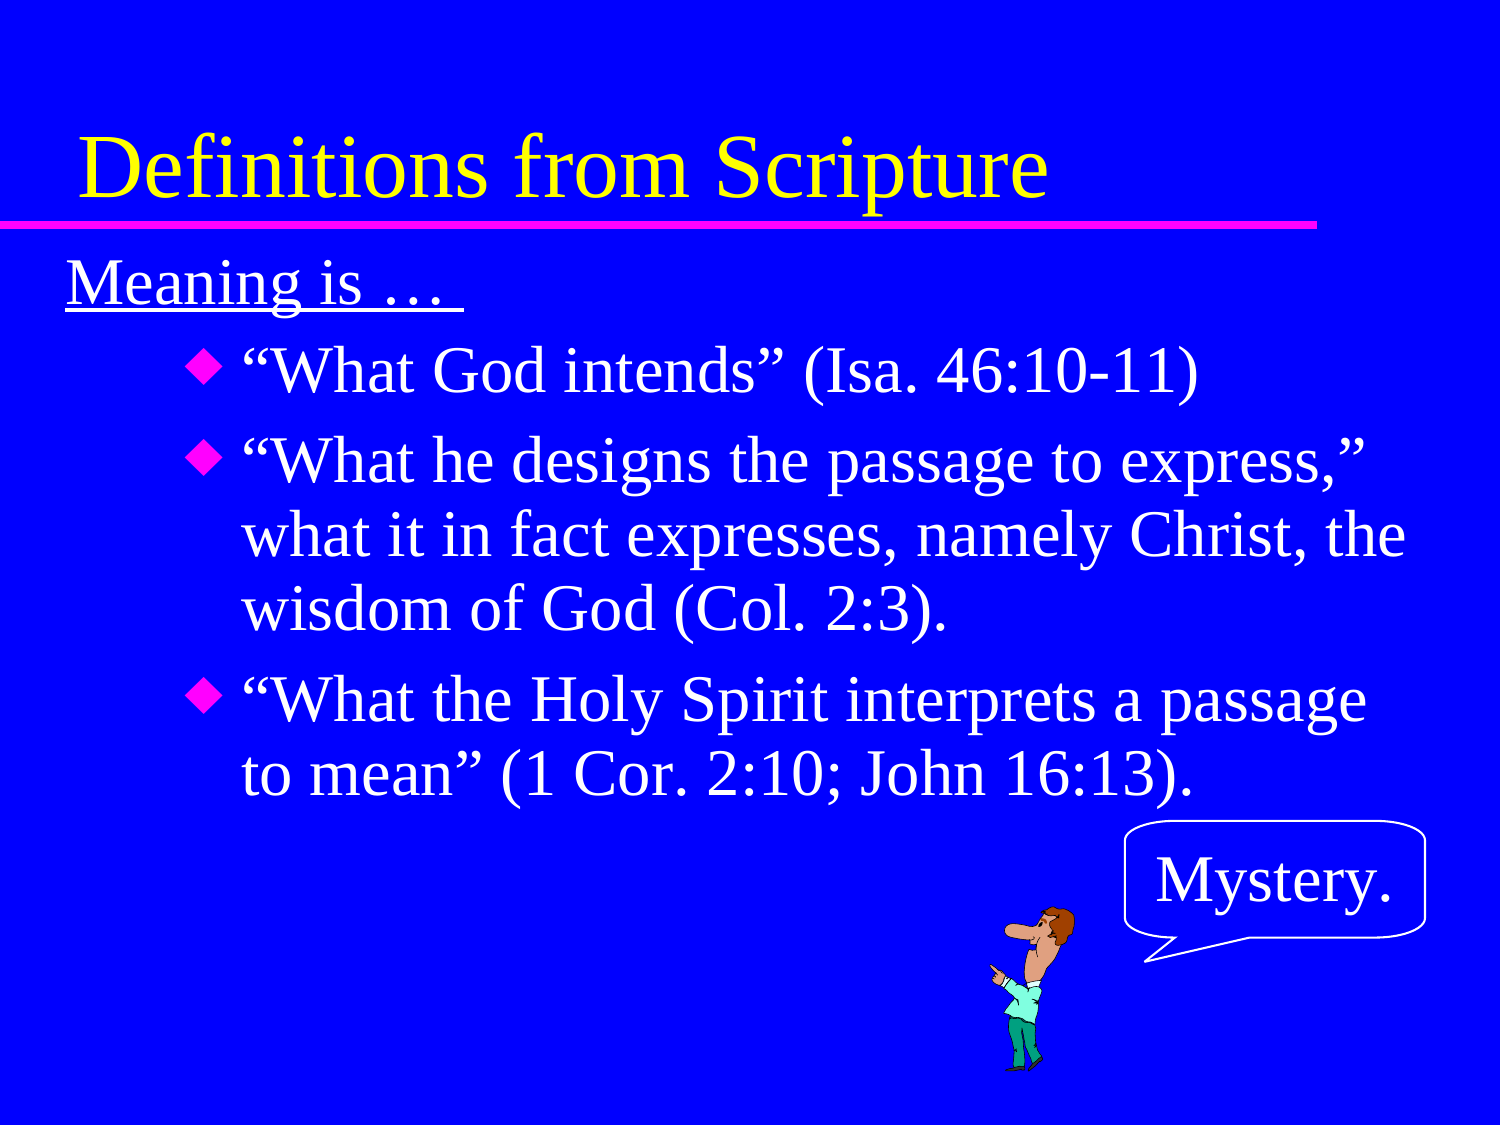

# Definitions from Scripture
Meaning is …
“What God intends” (Isa. 46:10-11)
“What he designs the passage to express,” what it in fact expresses, namely Christ, the wisdom of God (Col. 2:3).
“What the Holy Spirit interprets a passage to mean” (1 Cor. 2:10; John 16:13).
Mystery.